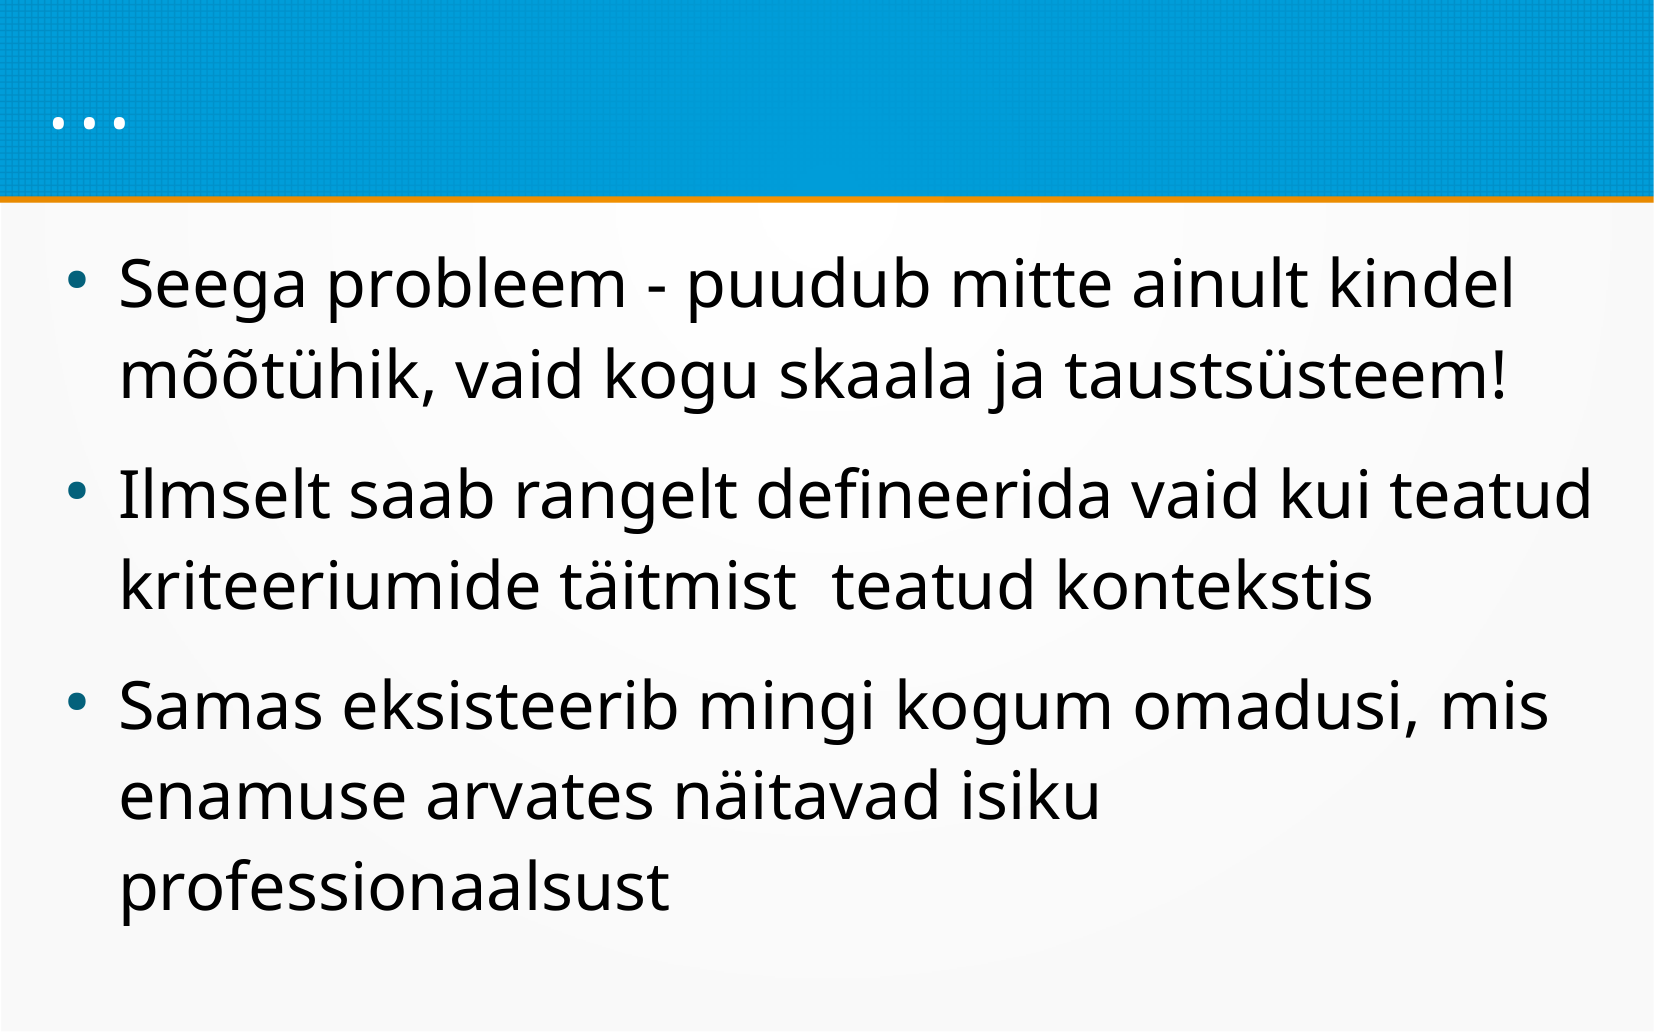

# ...
Seega probleem - puudub mitte ainult kindel mõõtühik, vaid kogu skaala ja taustsüsteem!
Ilmselt saab rangelt defineerida vaid kui teatud kriteeriumide täitmist teatud kontekstis
Samas eksisteerib mingi kogum omadusi, mis enamuse arvates näitavad isiku professionaalsust